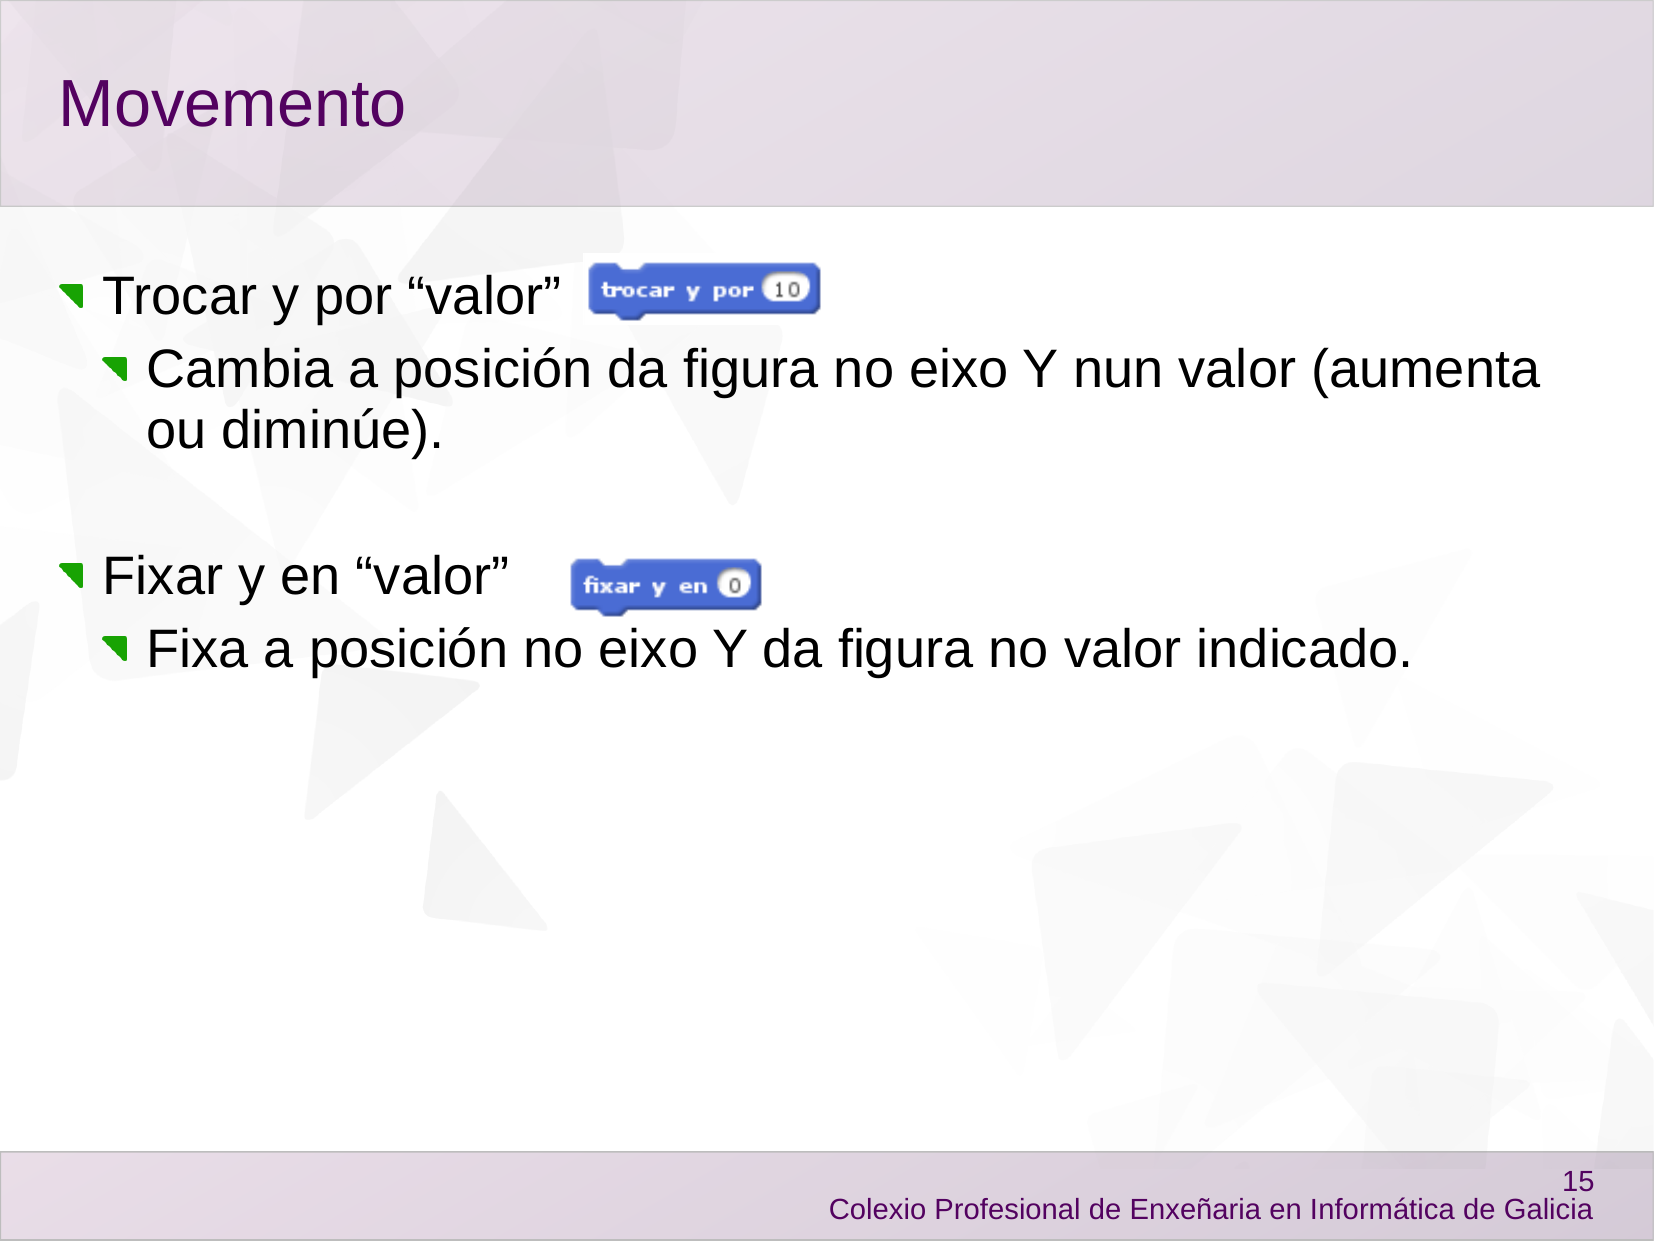

# Movemento
Trocar y por “valor”
Cambia a posición da figura no eixo Y nun valor (aumenta ou diminúe).
Fixar y en “valor”
Fixa a posición no eixo Y da figura no valor indicado.
15
Colexio Profesional de Enxeñaria en Informática de Galicia